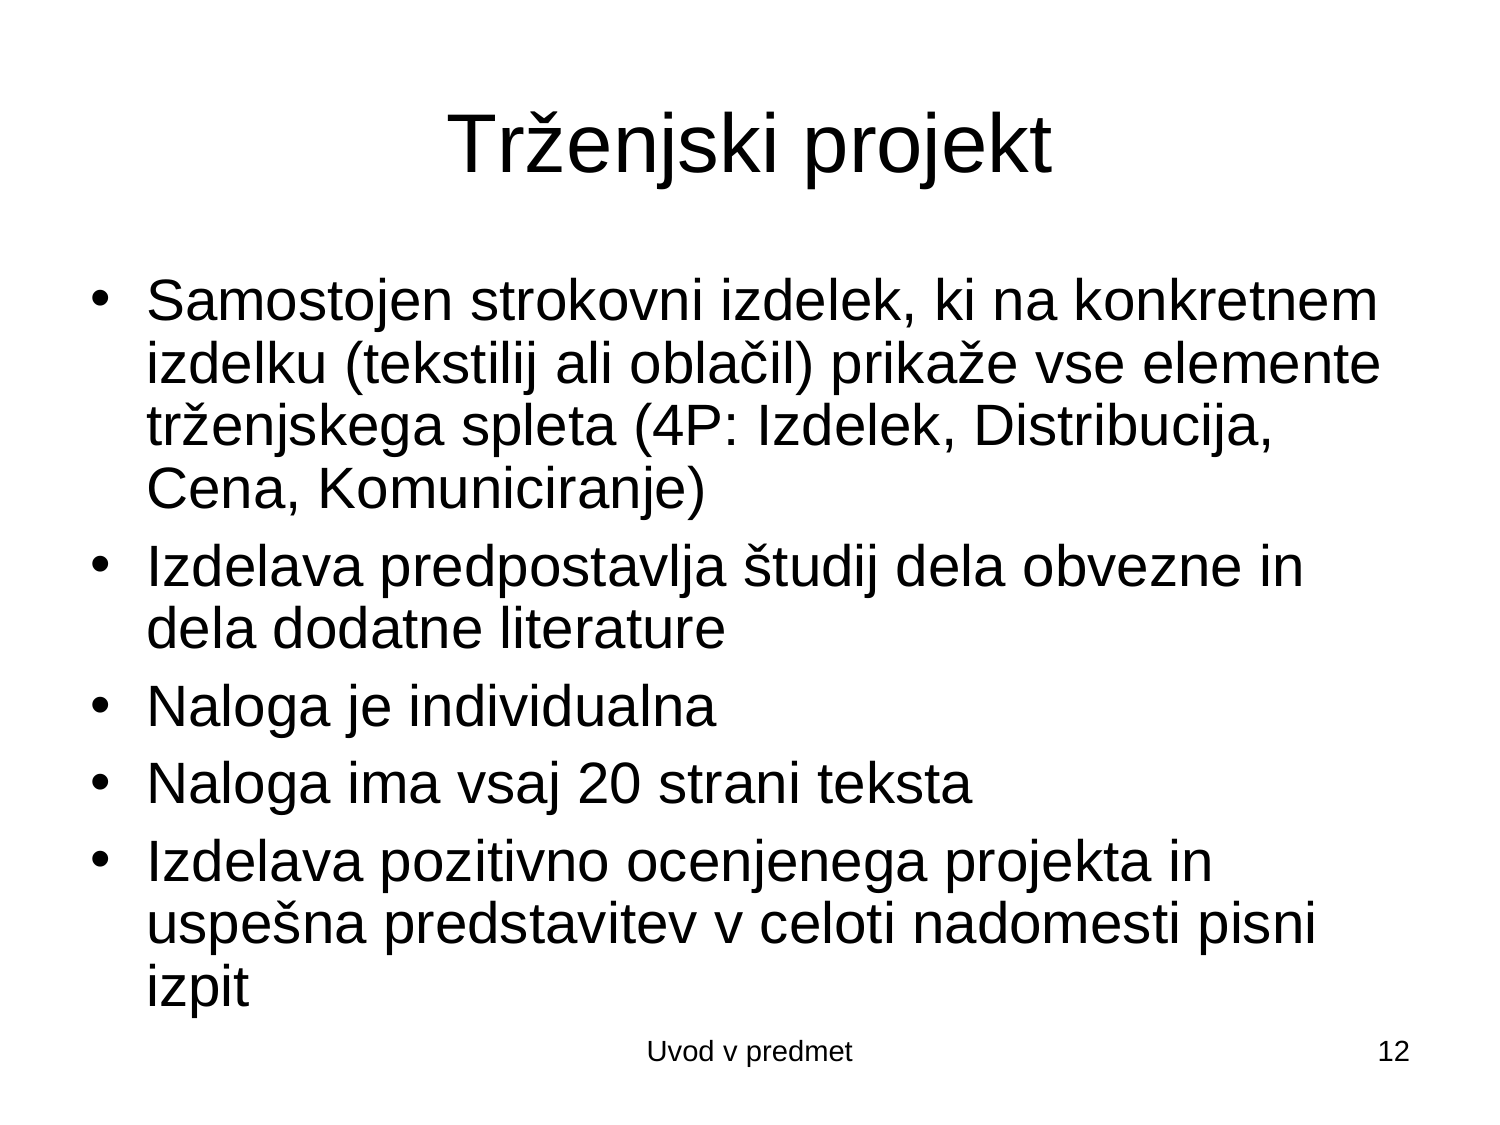

# Trženjski projekt
Samostojen strokovni izdelek, ki na konkretnem izdelku (tekstilij ali oblačil) prikaže vse elemente trženjskega spleta (4P: Izdelek, Distribucija, Cena, Komuniciranje)
Izdelava predpostavlja študij dela obvezne in dela dodatne literature
Naloga je individualna
Naloga ima vsaj 20 strani teksta
Izdelava pozitivno ocenjenega projekta in uspešna predstavitev v celoti nadomesti pisni izpit
Uvod v predmet